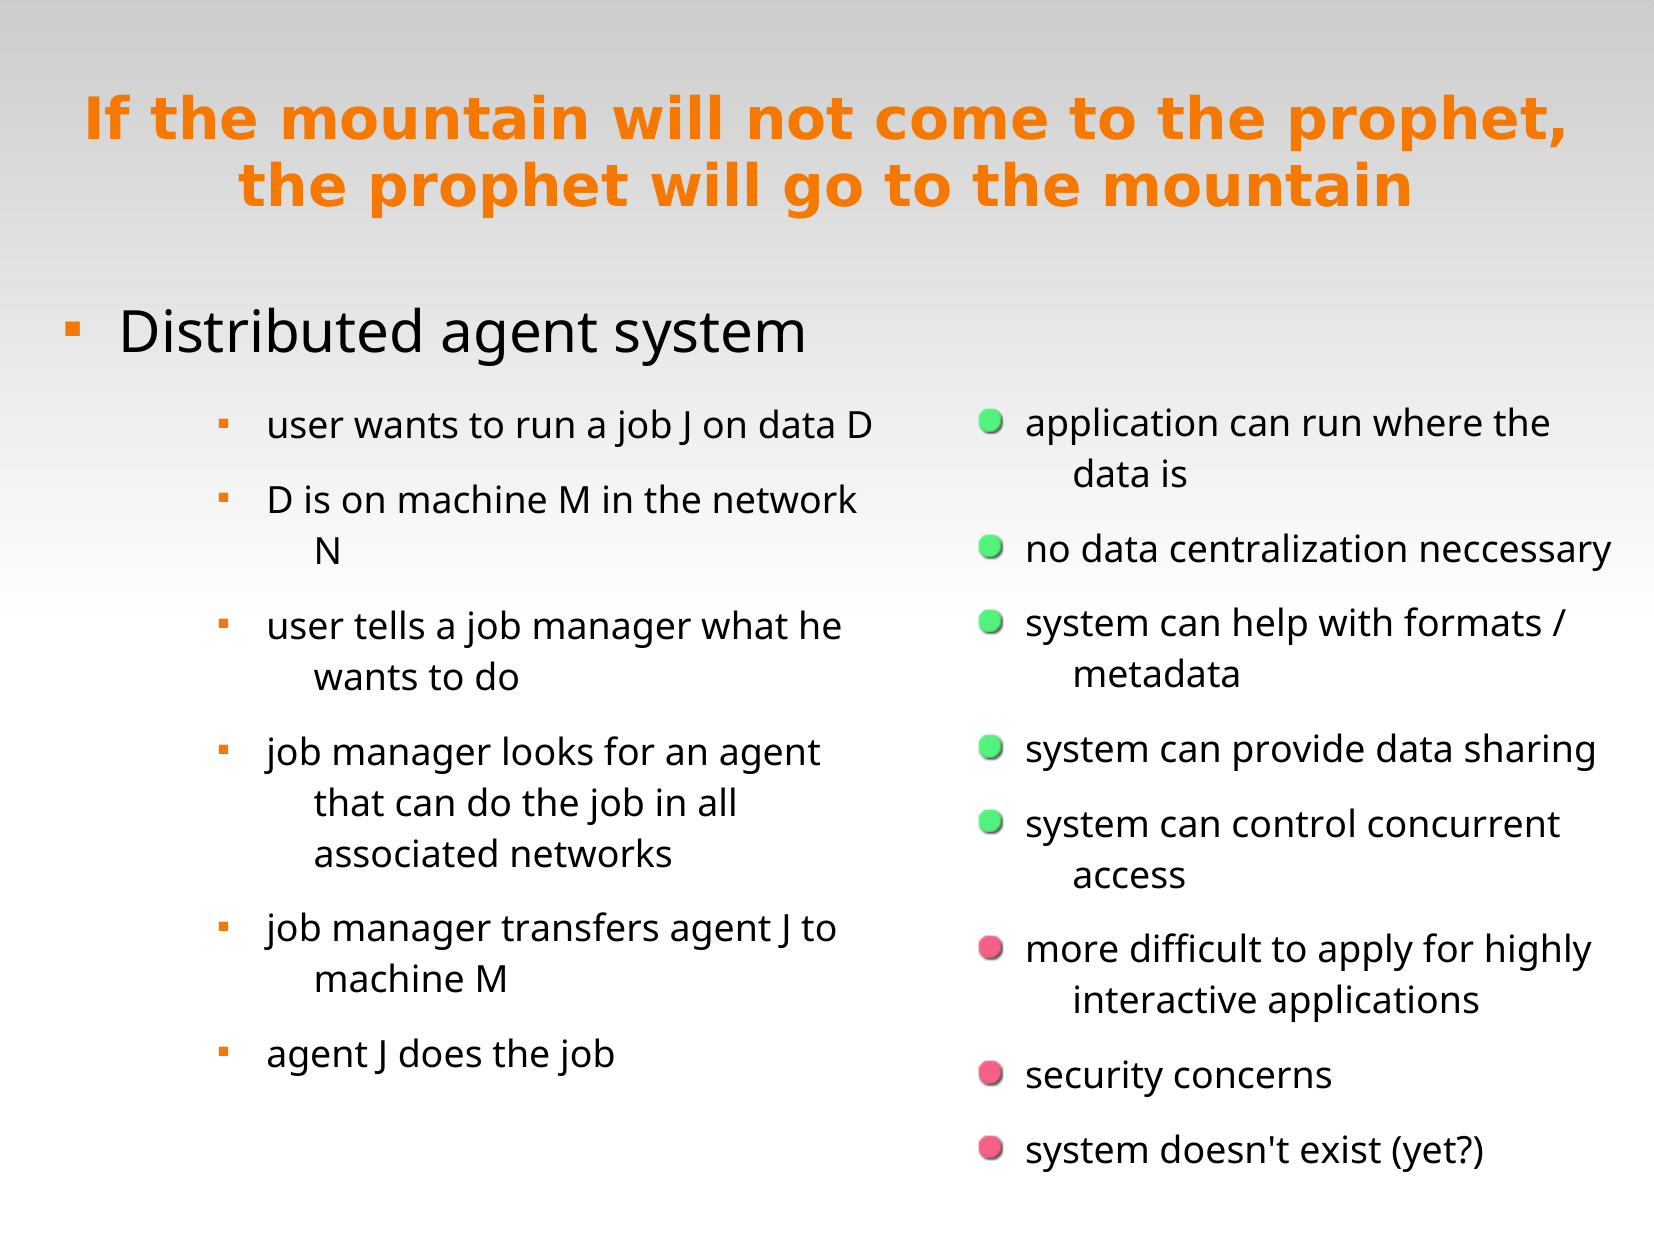

# If the mountain will not come to the prophet, the prophet will go to the mountain
Distributed agent system
user wants to run a job J on data D
D is on machine M in the network N
user tells a job manager what he wants to do
job manager looks for an agent that can do the job in all associated networks
job manager transfers agent J to machine M
agent J does the job
application can run where the data is
no data centralization neccessary
system can help with formats / metadata
system can provide data sharing
system can control concurrent access
more difficult to apply for highly interactive applications
security concerns
system doesn't exist (yet?)